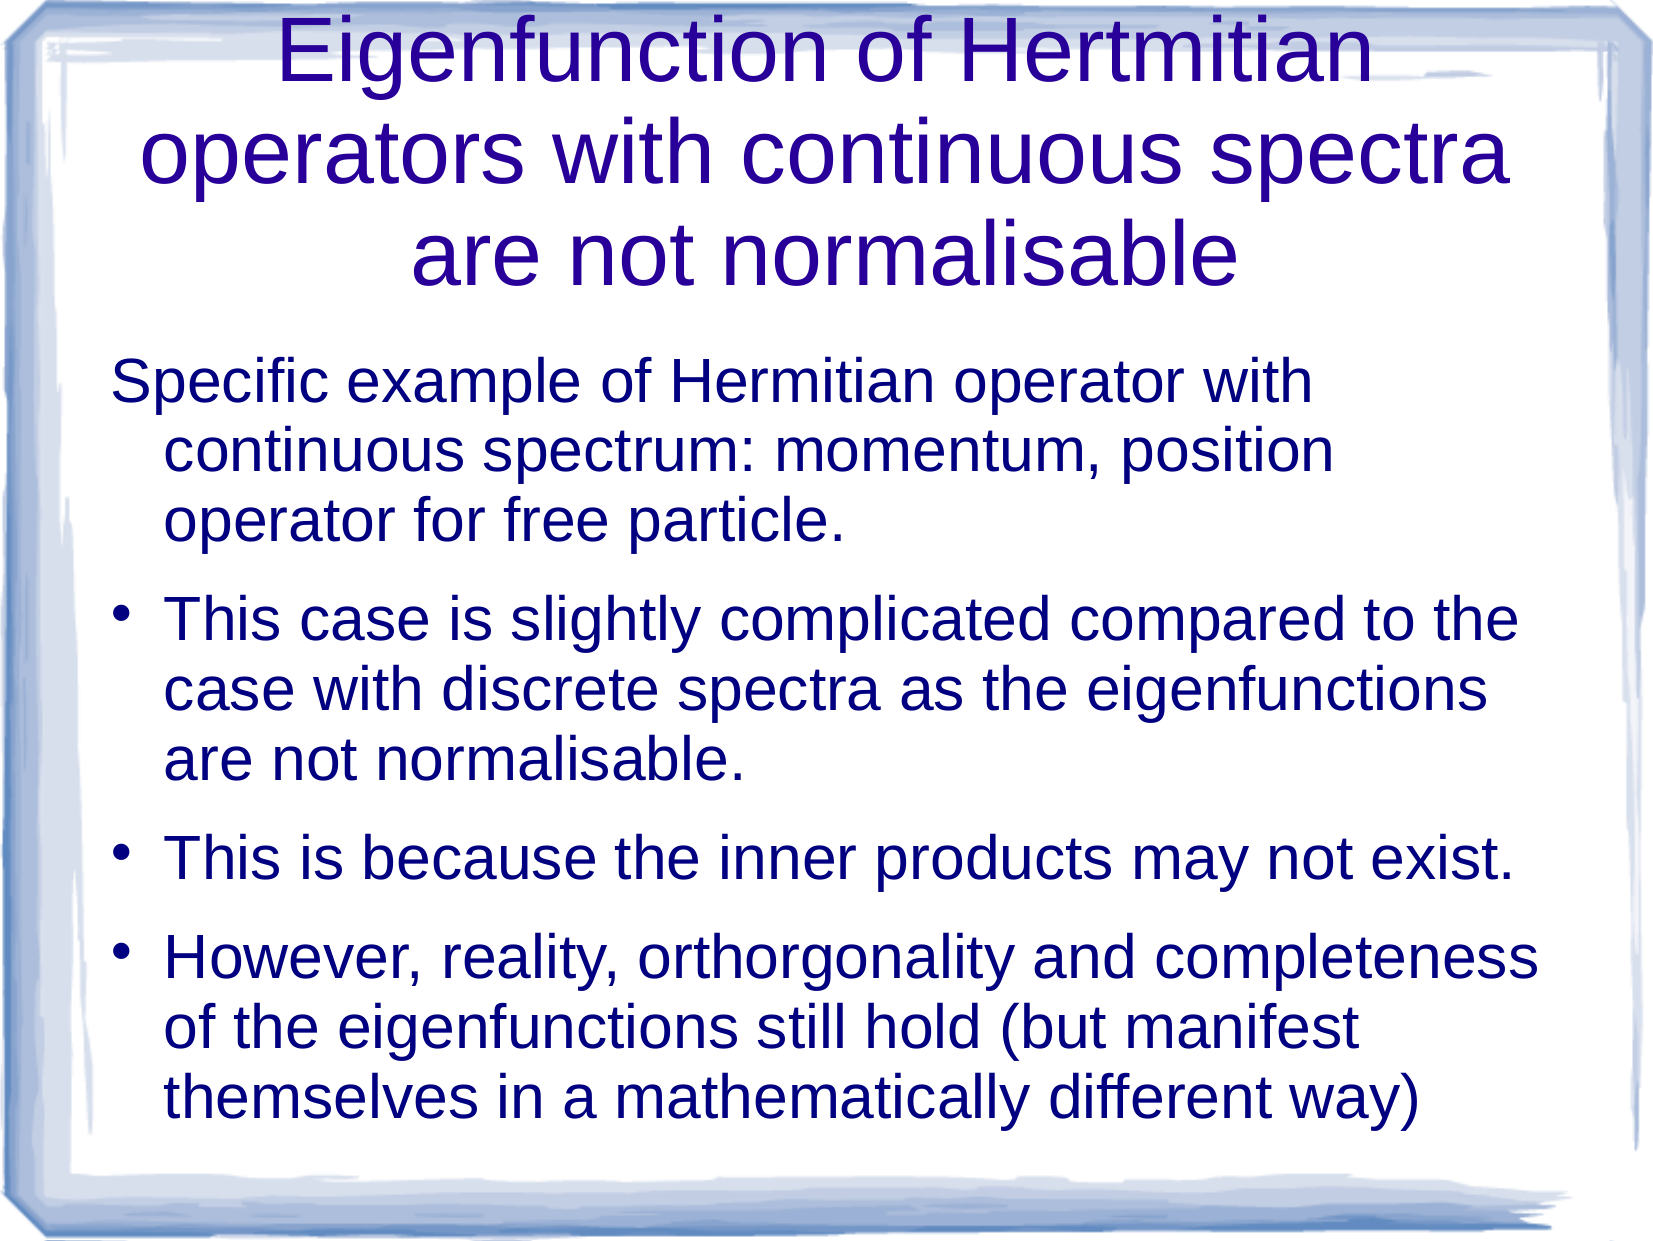

# Eigenfunction of Hertmitian operators with continuous spectra are not normalisable
Specific example of Hermitian operator with continuous spectrum: momentum, position operator for free particle.
This case is slightly complicated compared to the case with discrete spectra as the eigenfunctions are not normalisable.
This is because the inner products may not exist.
However, reality, orthorgonality and completeness of the eigenfunctions still hold (but manifest themselves in a mathematically different way)